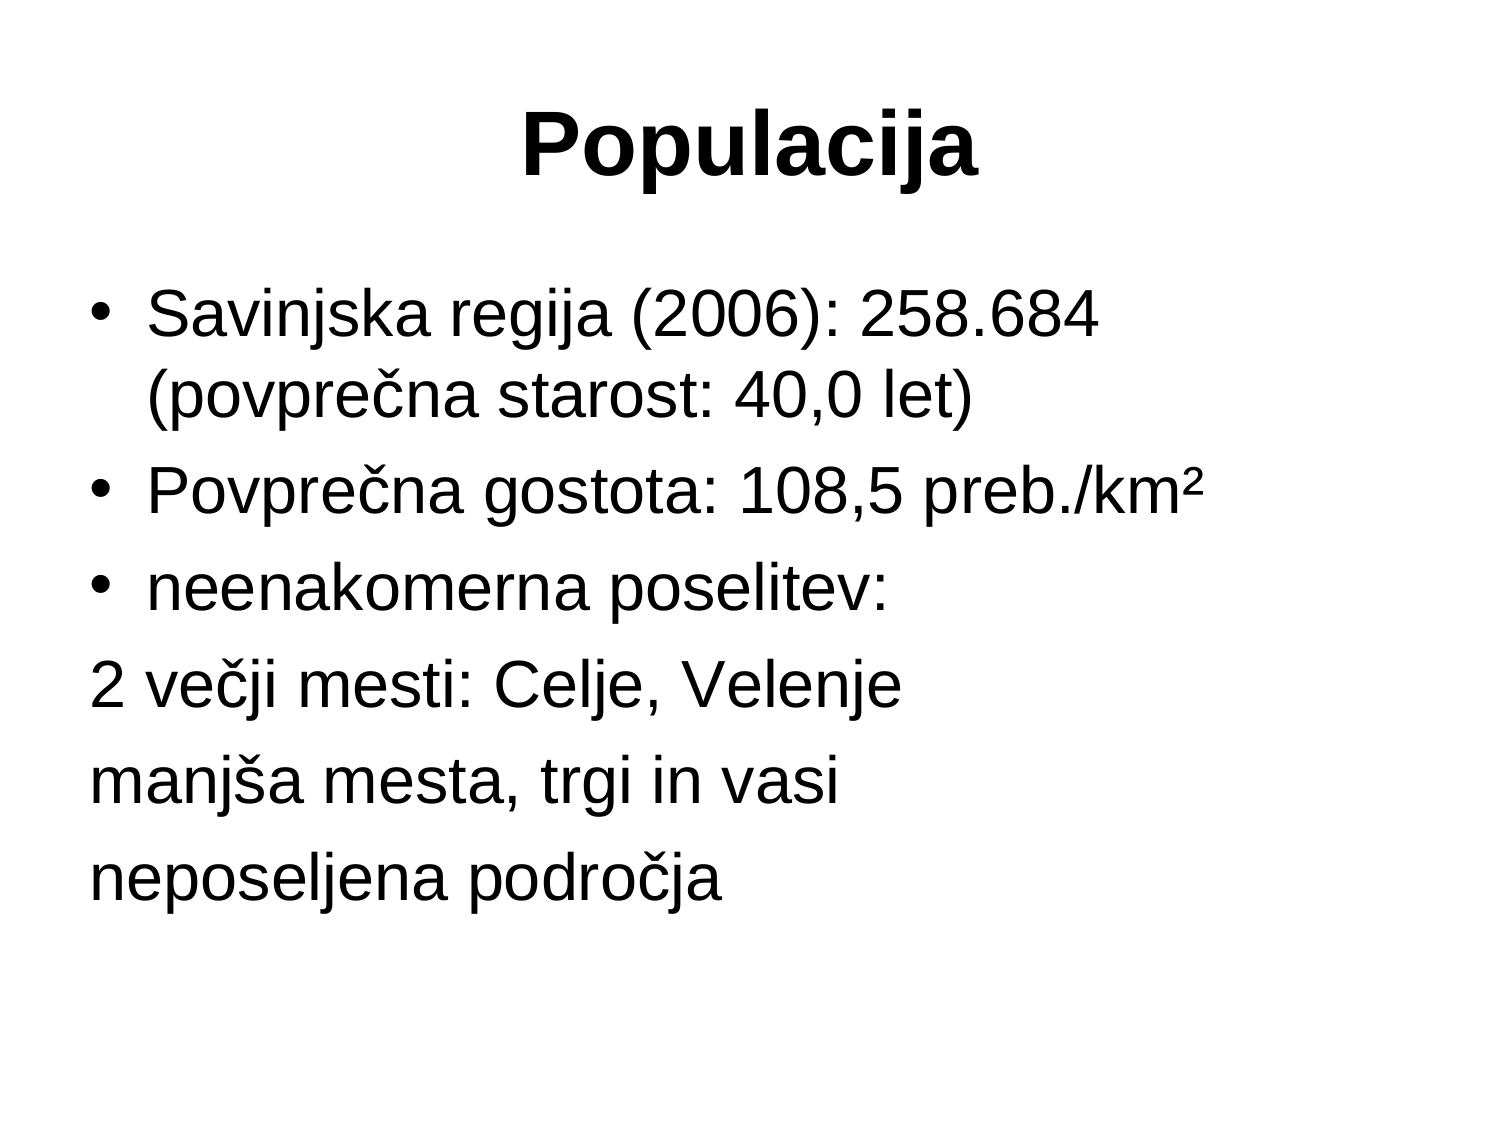

# Populacija
Savinjska regija (2006): 258.684 (povprečna starost: 40,0 let)
Povprečna gostota: 108,5 preb./km²
neenakomerna poselitev:
2 večji mesti: Celje, Velenje
manjša mesta, trgi in vasi
neposeljena področja